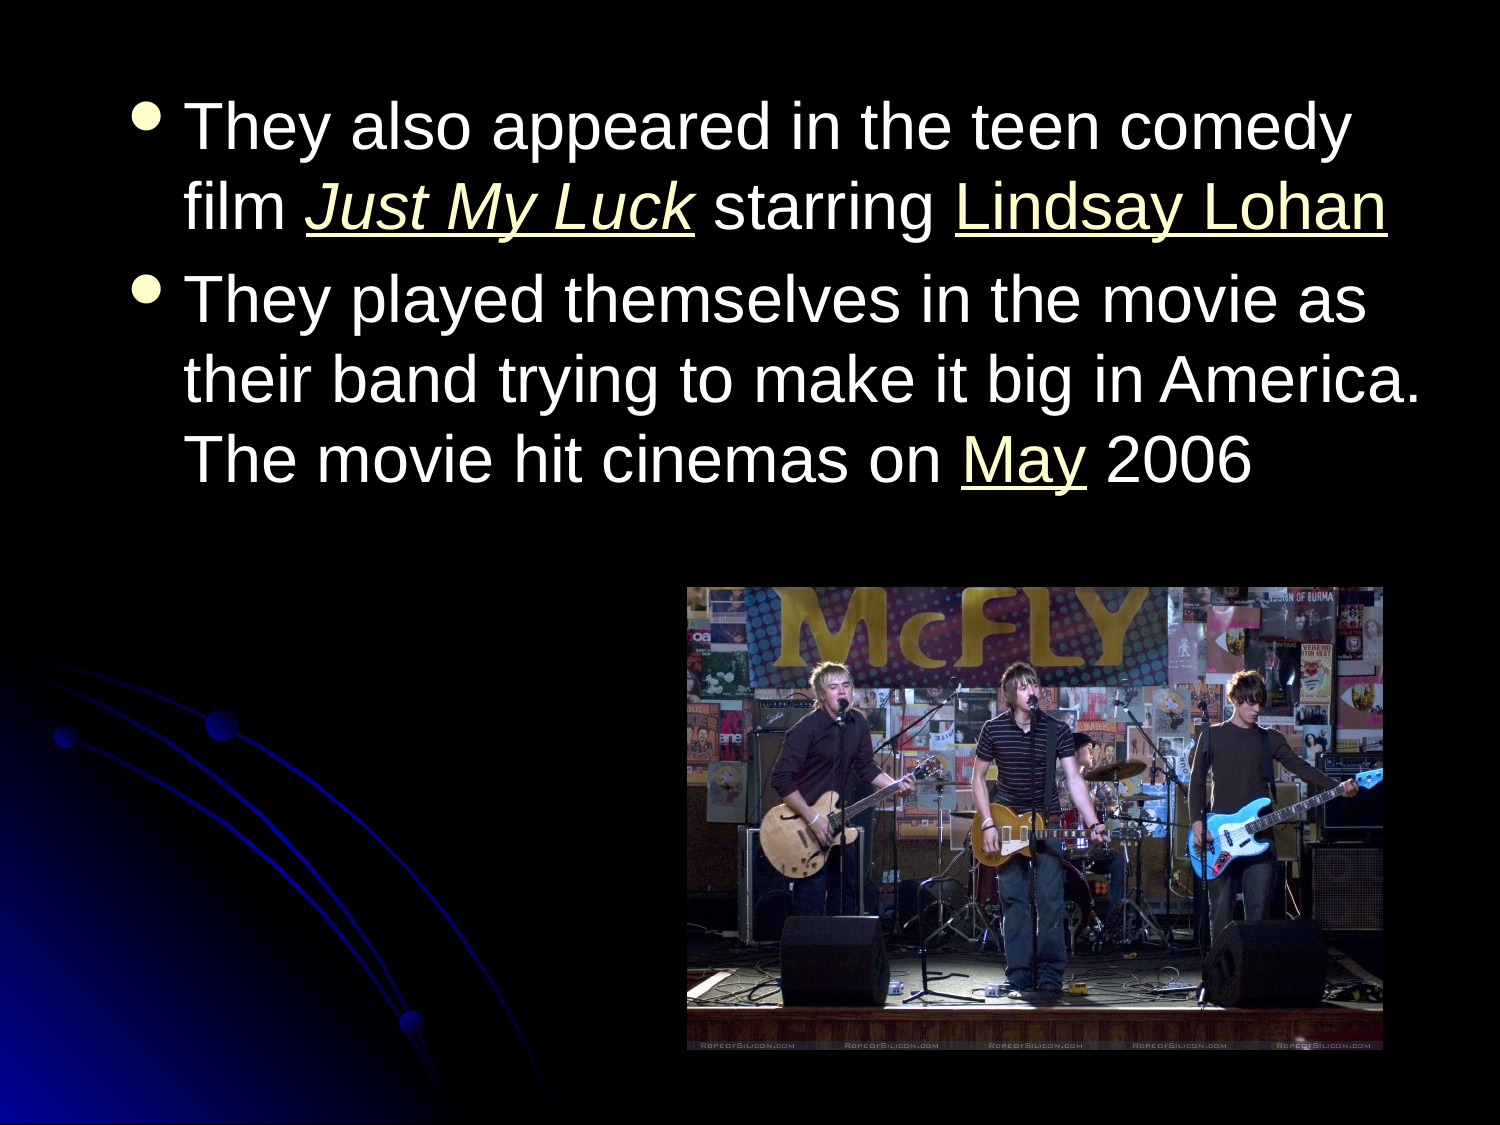

# They also appeared in the teen comedy film Just My Luck starring Lindsay Lohan
They played themselves in the movie as their band trying to make it big in America. The movie hit cinemas on May 2006